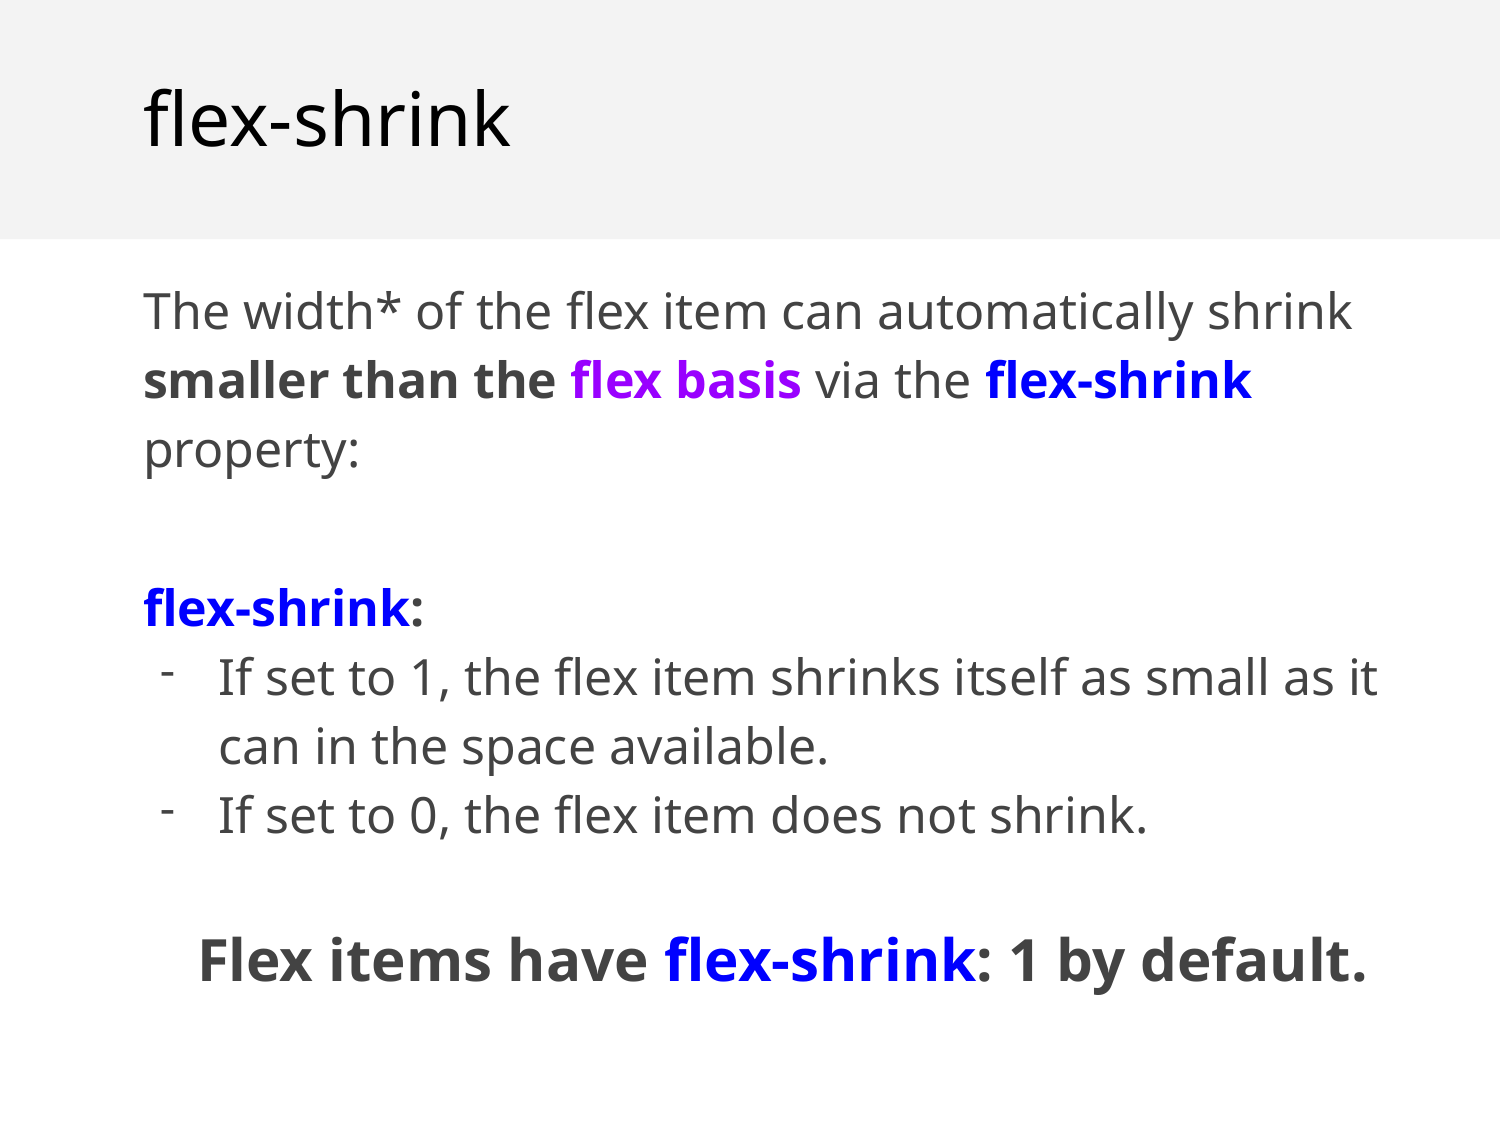

# flex-shrink
The width* of the flex item can automatically shrink smaller than the flex basis via the flex-shrink property:
flex-shrink:
If set to 1, the flex item shrinks itself as small as it can in the space available.
If set to 0, the flex item does not shrink.
Flex items have flex-shrink: 1 by default.